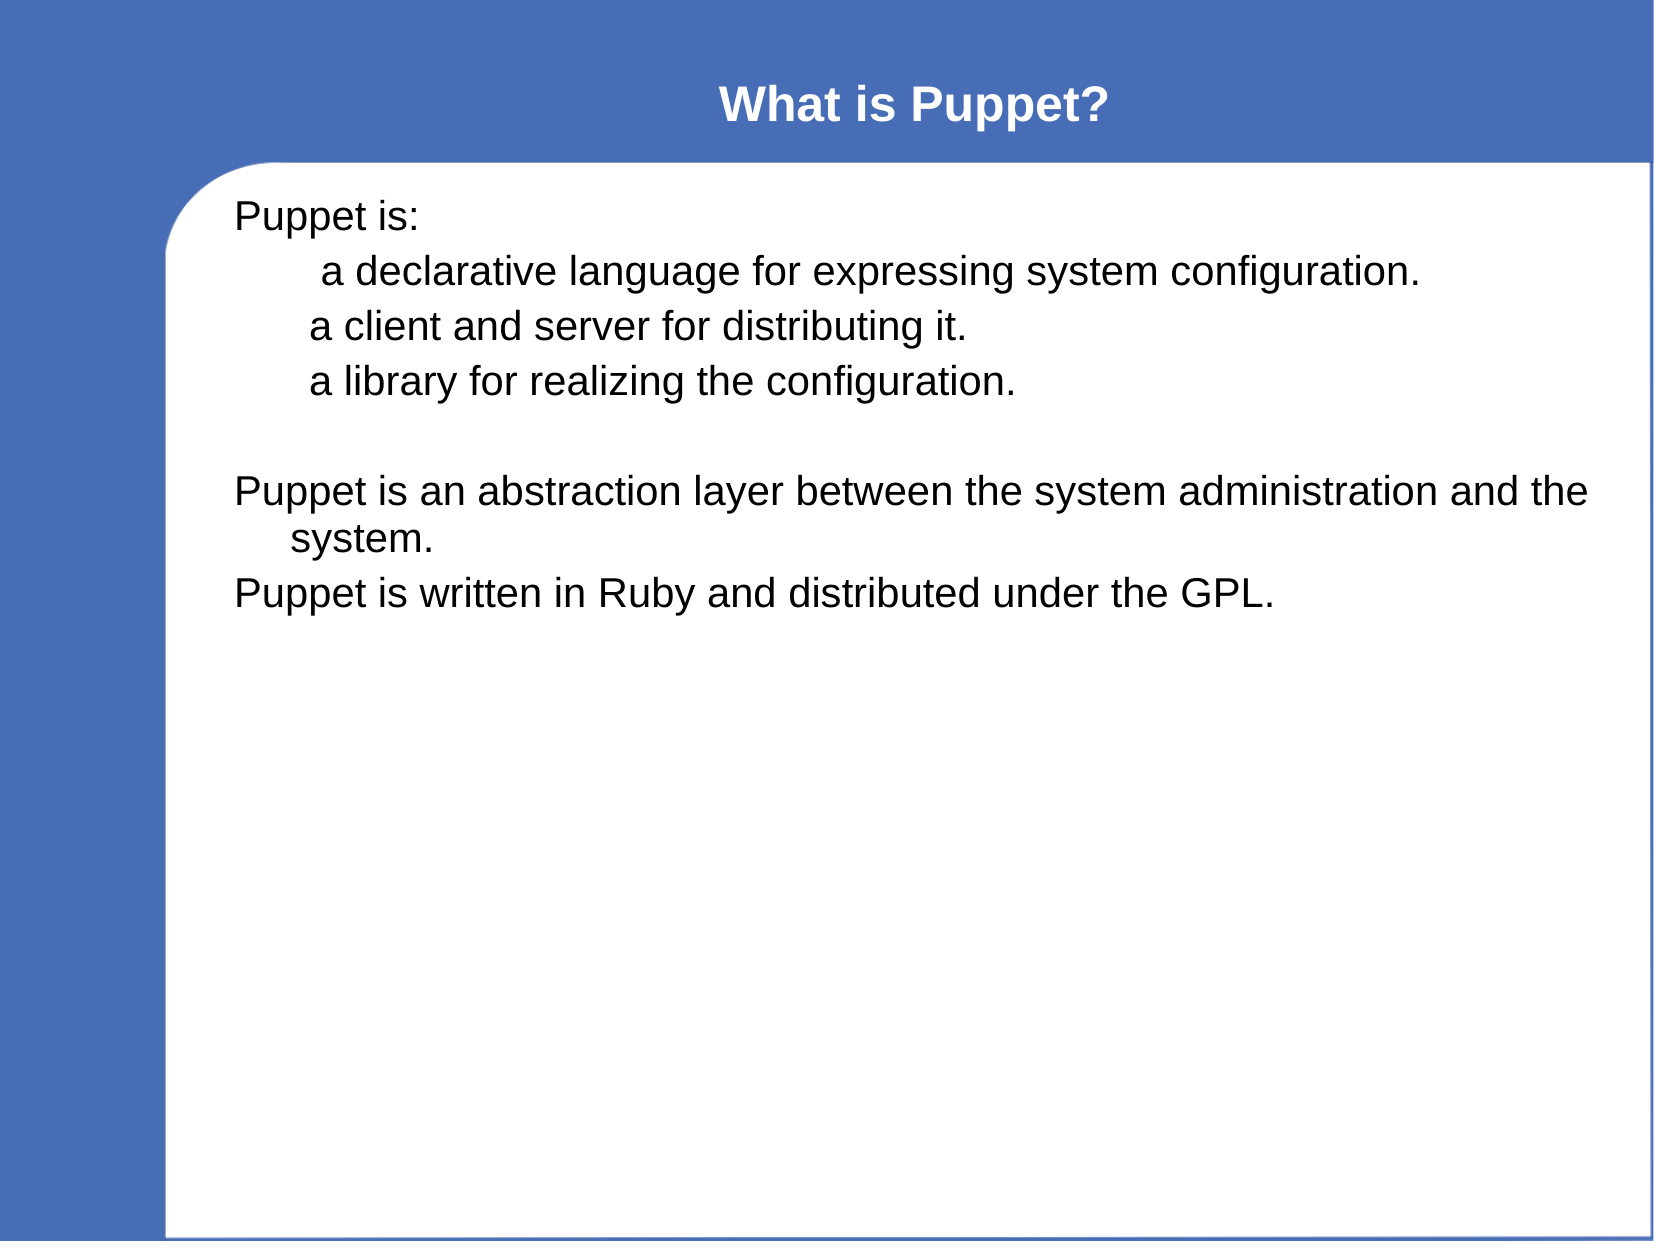

# What is Puppet?
Puppet is:
 a declarative language for expressing system configuration.
a client and server for distributing it.
a library for realizing the configuration.
Puppet is an abstraction layer between the system administration and the system.
Puppet is written in Ruby and distributed under the GPL.